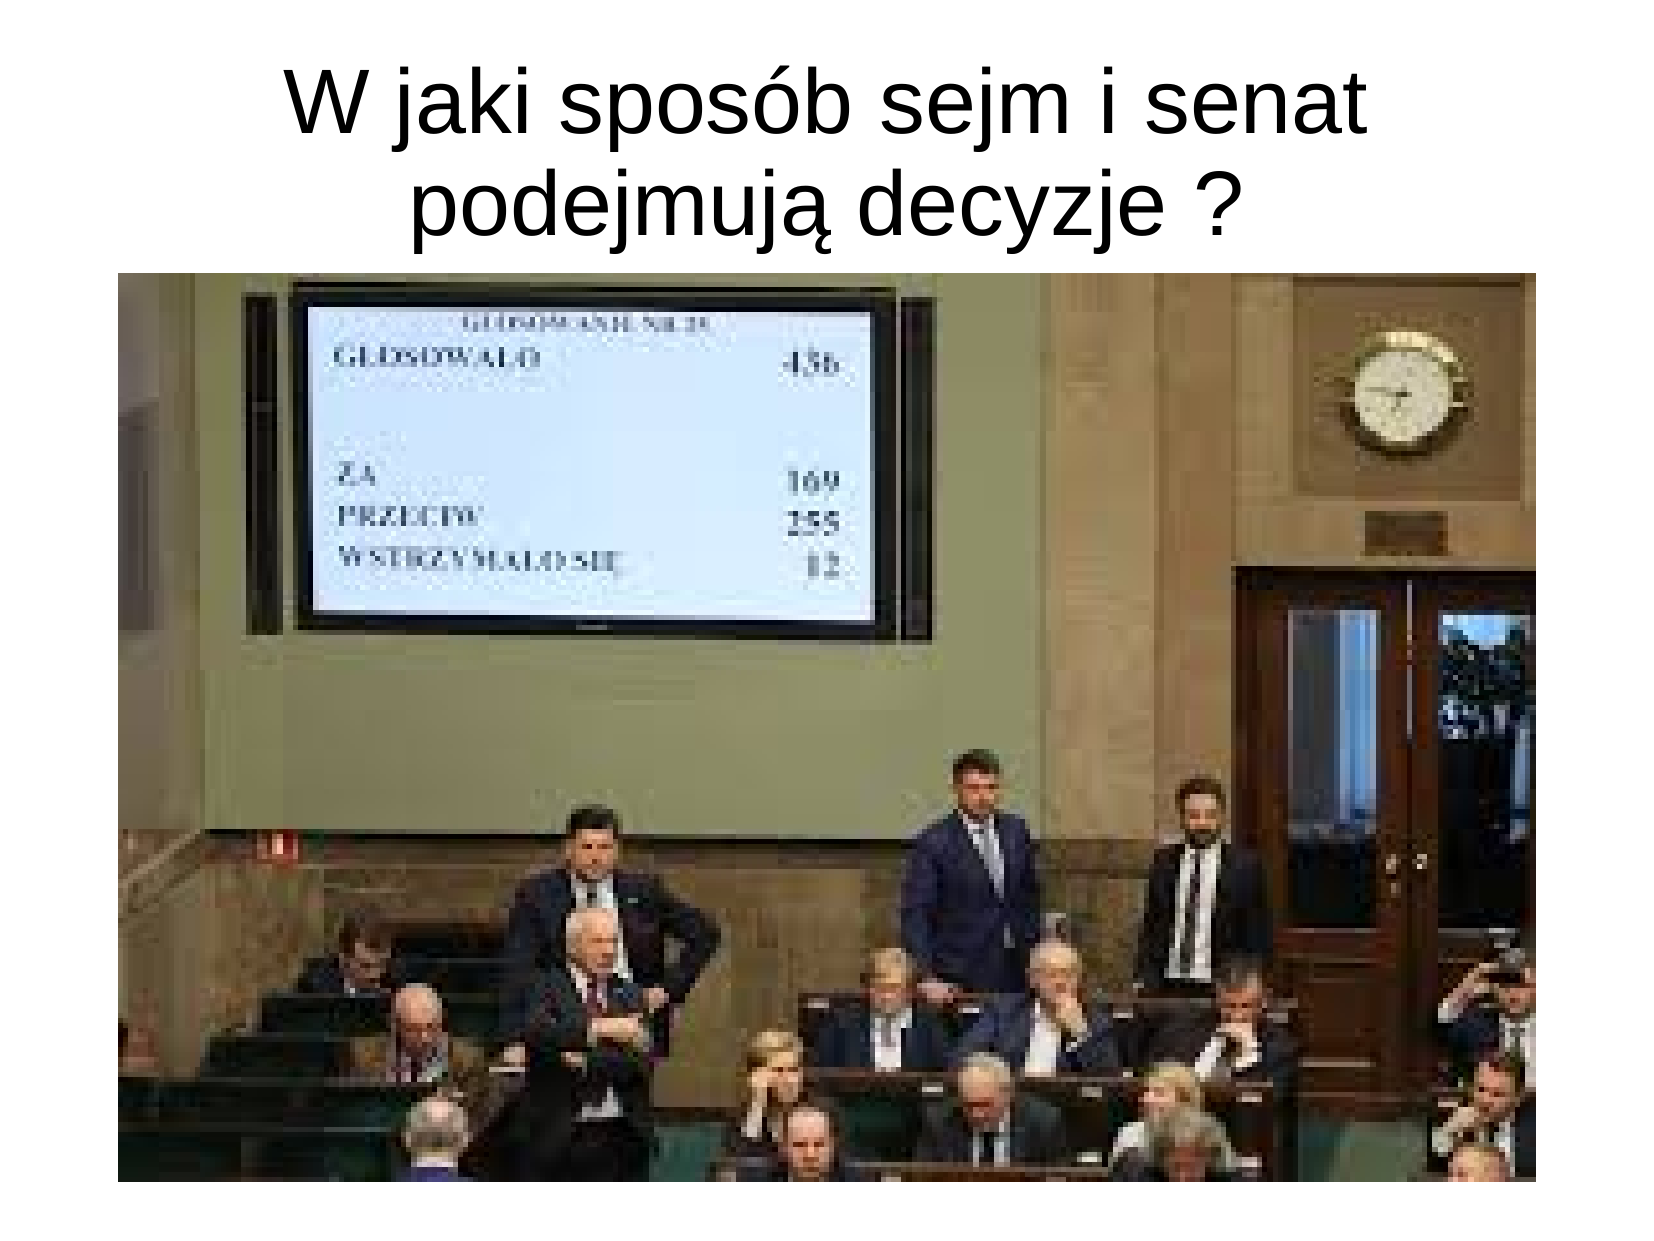

# W jaki sposób sejm i senat podejmują decyzje ?